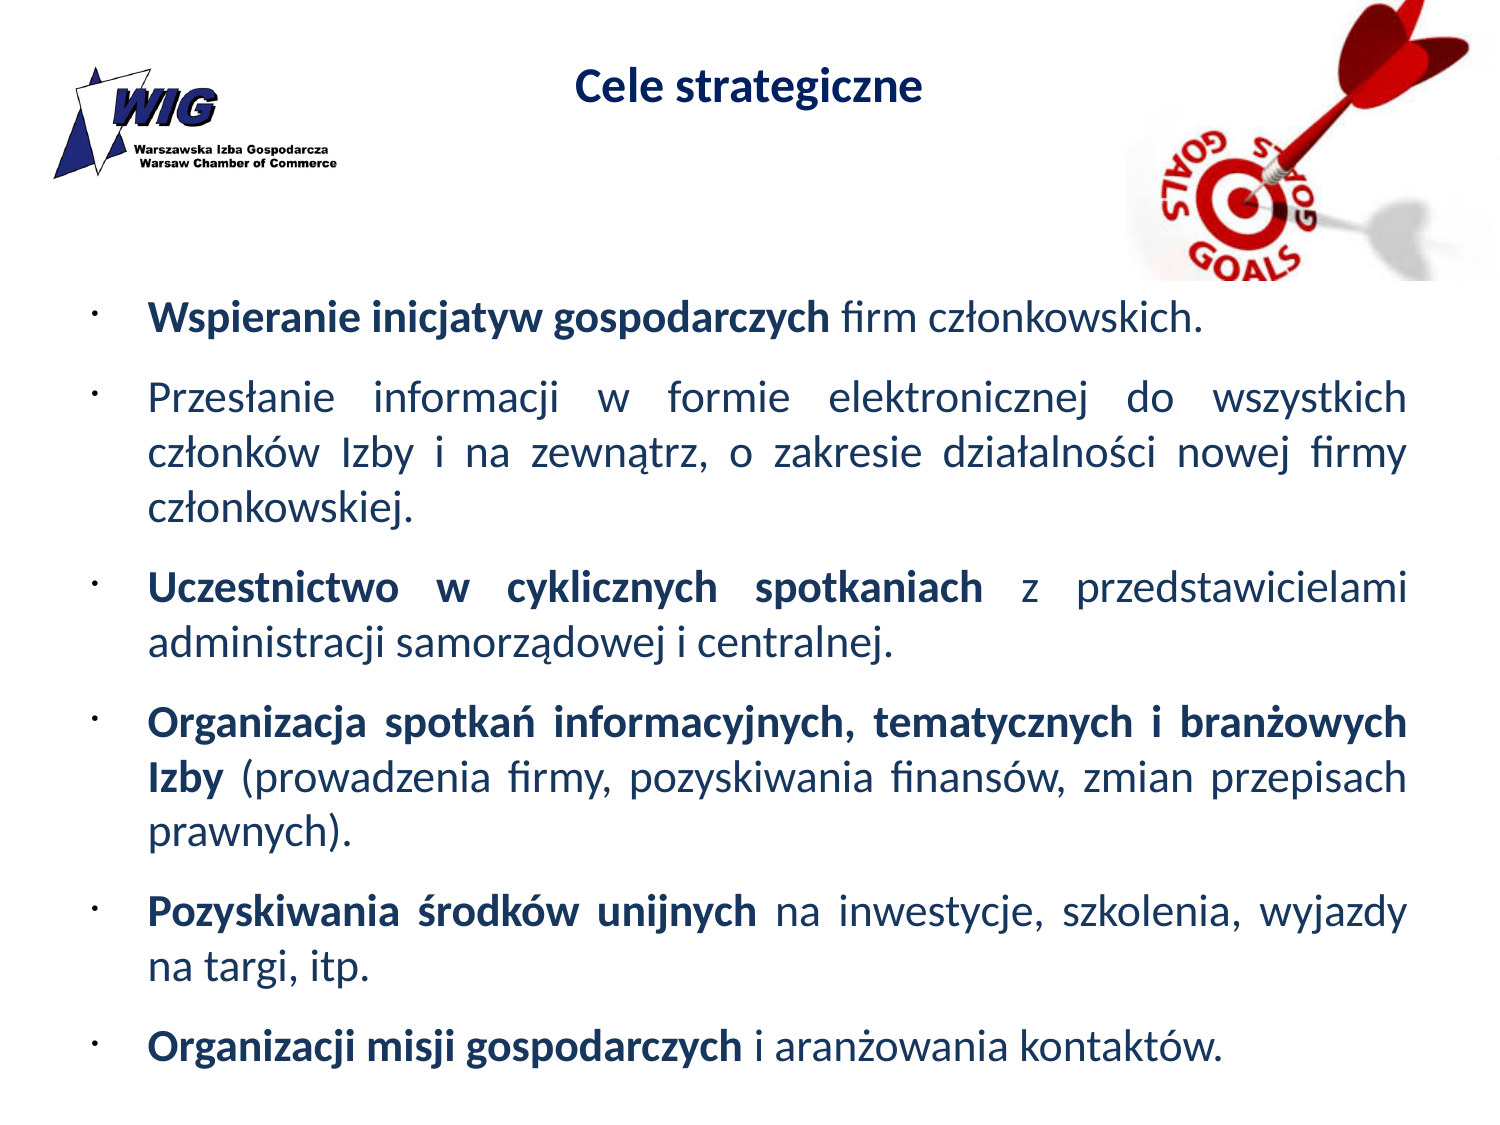

# Cele strategiczne
Wspieranie inicjatyw gospodarczych firm członkowskich.
Przesłanie informacji w formie elektronicznej do wszystkich członków Izby i na zewnątrz, o zakresie działalności nowej firmy członkowskiej.
Uczestnictwo w cyklicznych spotkaniach z przedstawicielami administracji samorządowej i centralnej.
Organizacja spotkań informacyjnych, tematycznych i branżowych Izby (prowadzenia firmy, pozyskiwania finansów, zmian przepisach prawnych).
Pozyskiwania środków unijnych na inwestycje, szkolenia, wyjazdy na targi, itp.
Organizacji misji gospodarczych i aranżowania kontaktów.